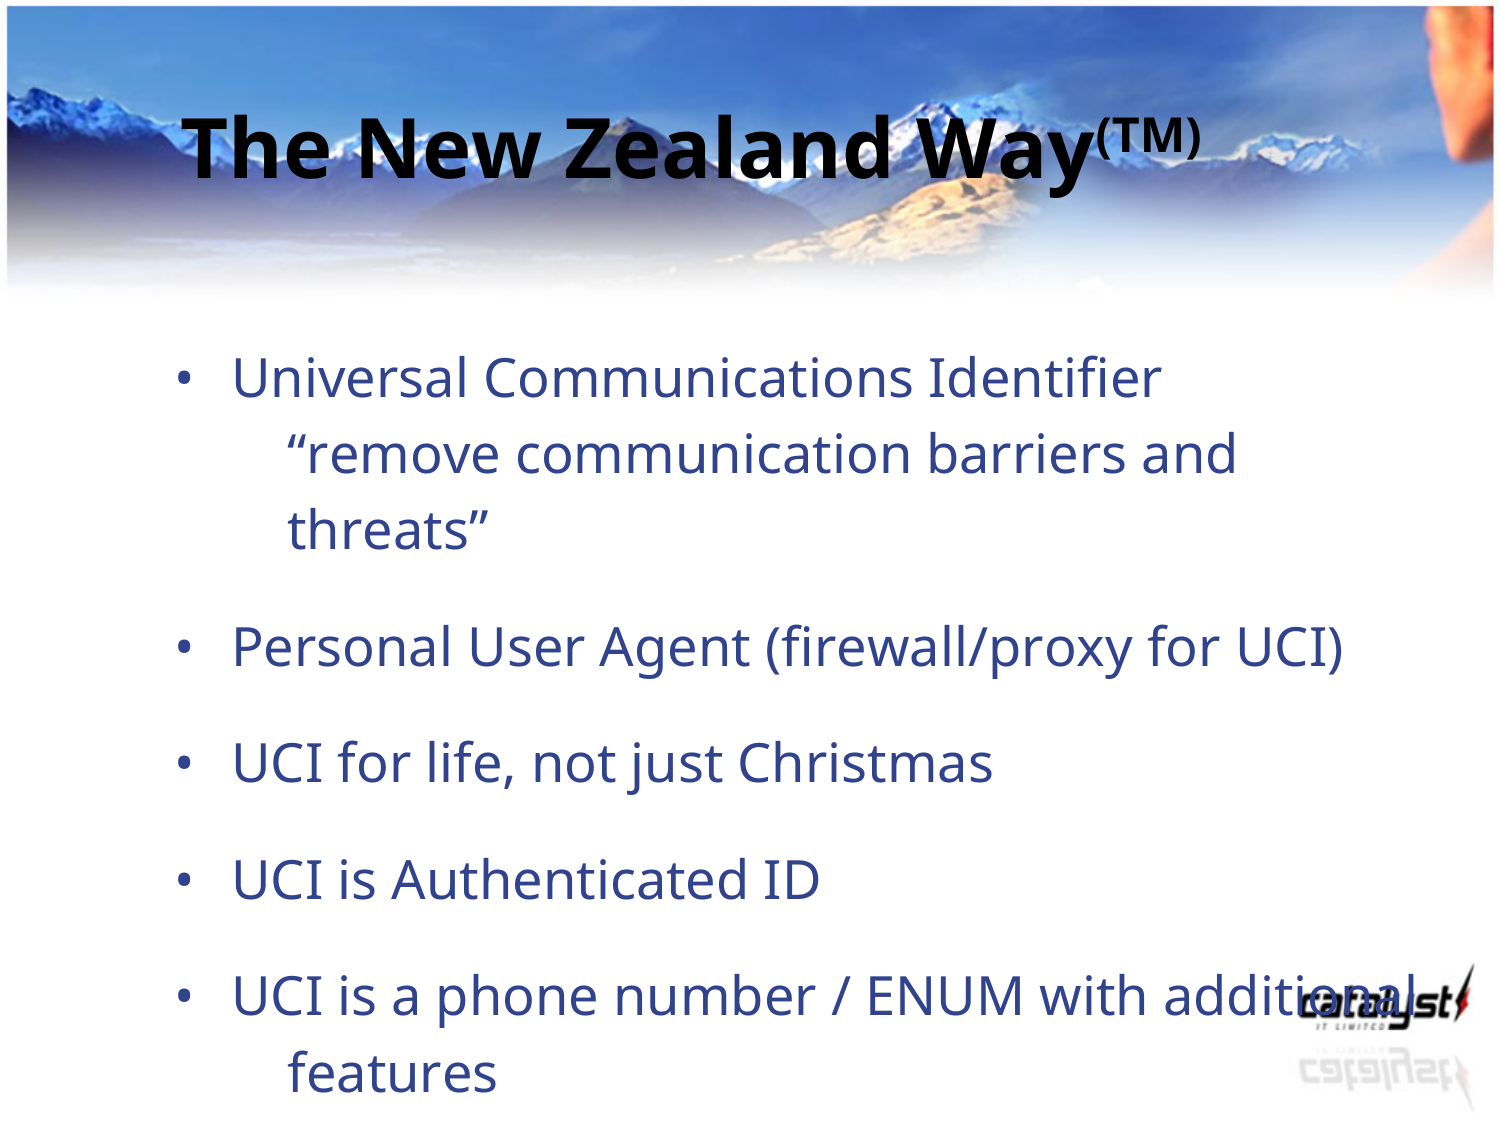

# The New Zealand Way(TM)
Universal Communications Identifier
“remove communication barriers and threats”
Personal User Agent (firewall/proxy for UCI)
UCI for life, not just Christmas
UCI is Authenticated ID
UCI is a phone number / ENUM with additional features